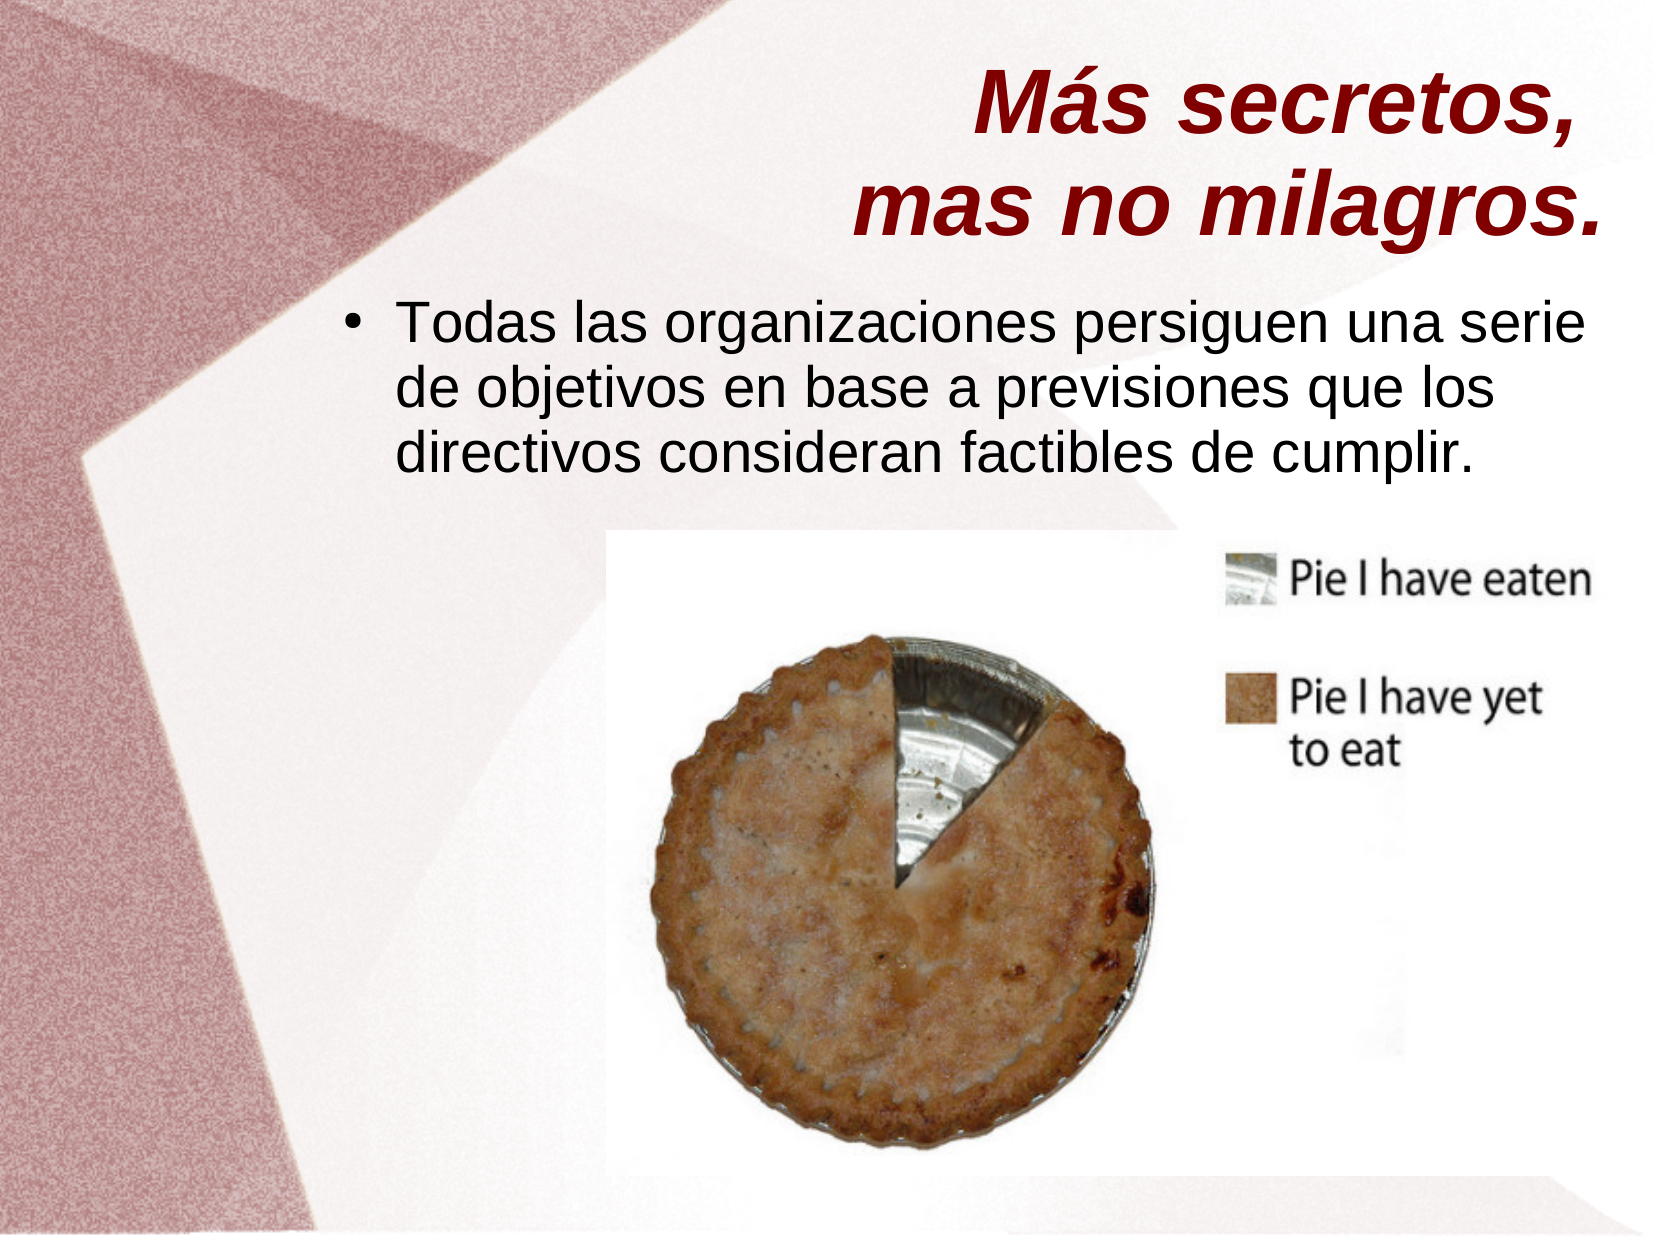

# Más secretos, mas no milagros.
Todas las organizaciones persiguen una serie de objetivos en base a previsiones que los directivos consideran factibles de cumplir.